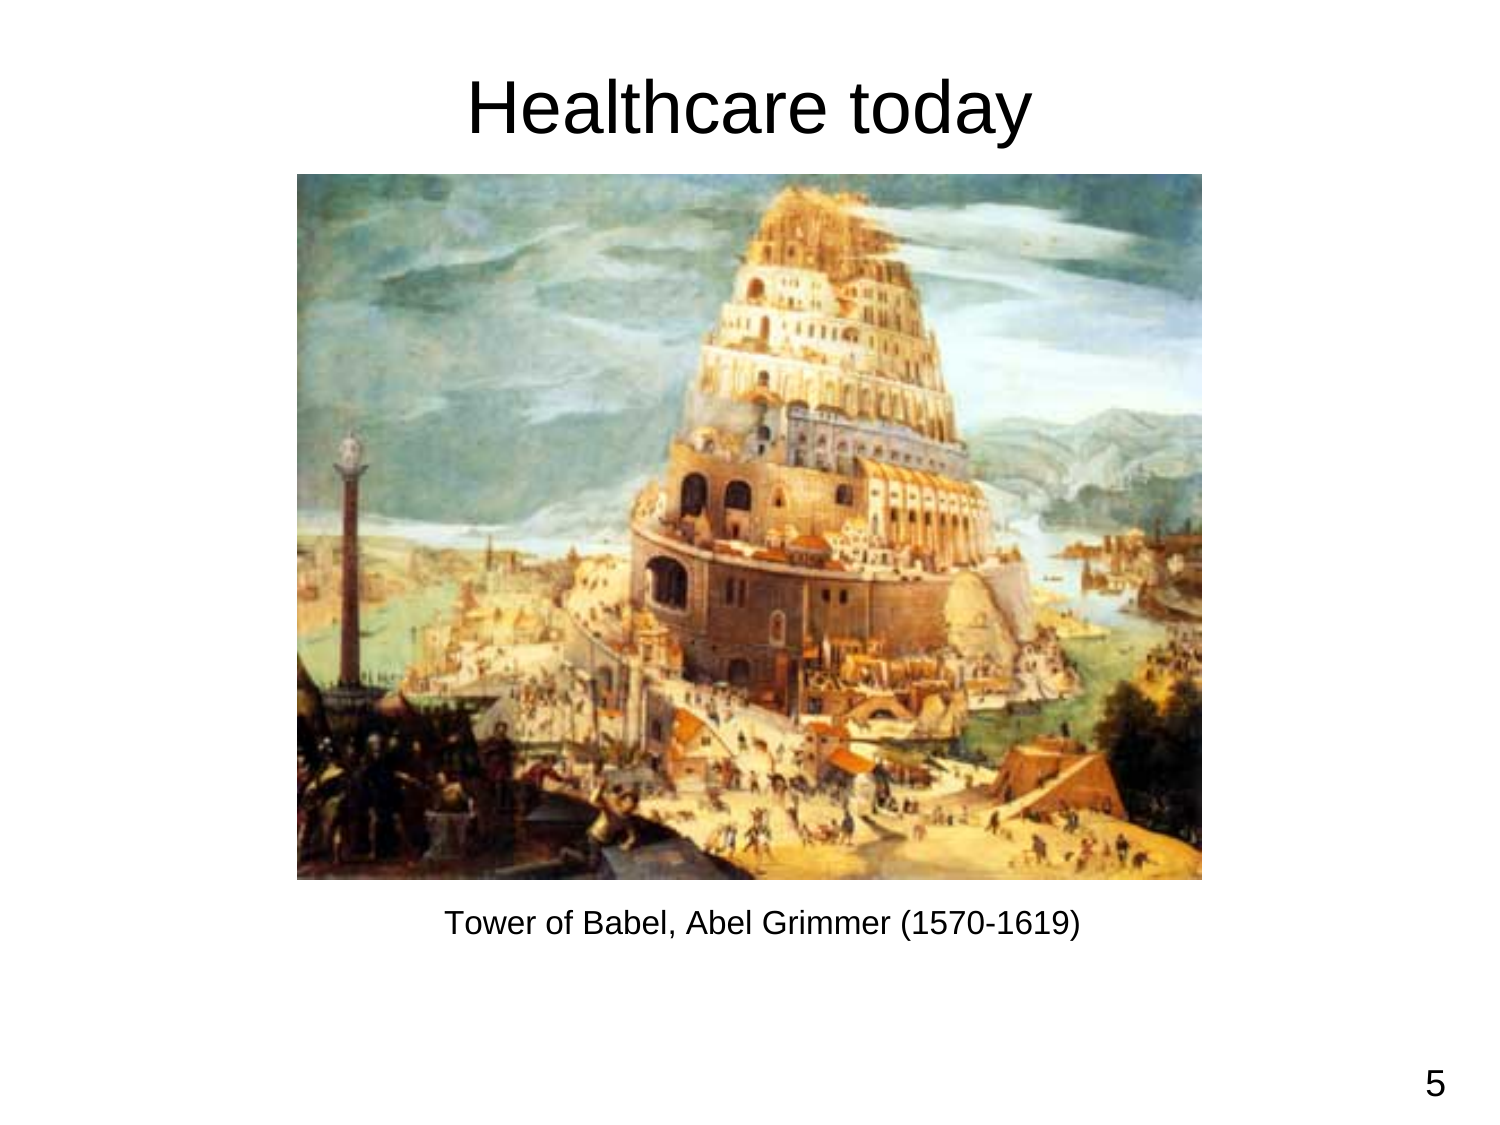

# Healthcare today
Tower of Babel, Abel Grimmer (1570-1619)
5